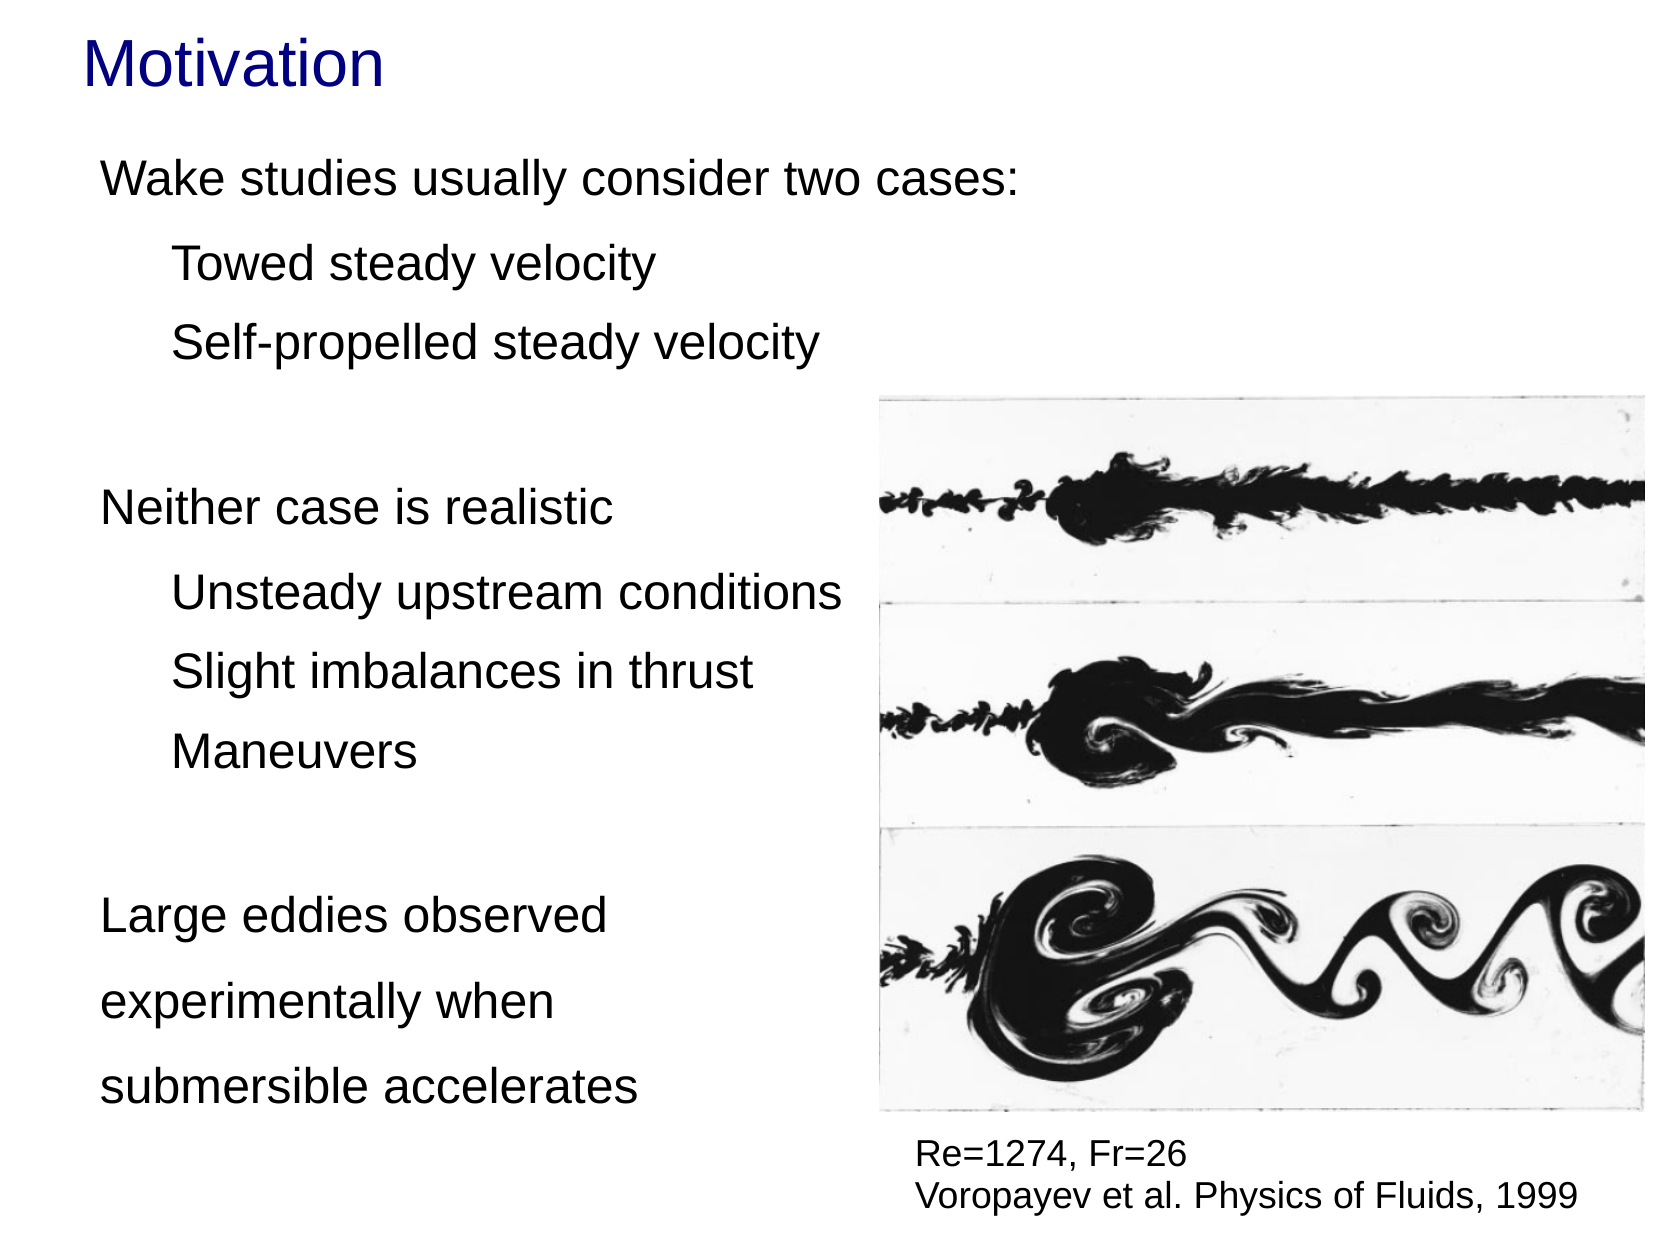

# Motivation
Wake studies usually consider two cases:
Towed steady velocity
Self-propelled steady velocity
Neither case is realistic
Unsteady upstream conditions
Slight imbalances in thrust
Maneuvers
Large eddies observed
experimentally when
submersible accelerates
Re=1274, Fr=26
Voropayev et al. Physics of Fluids, 1999